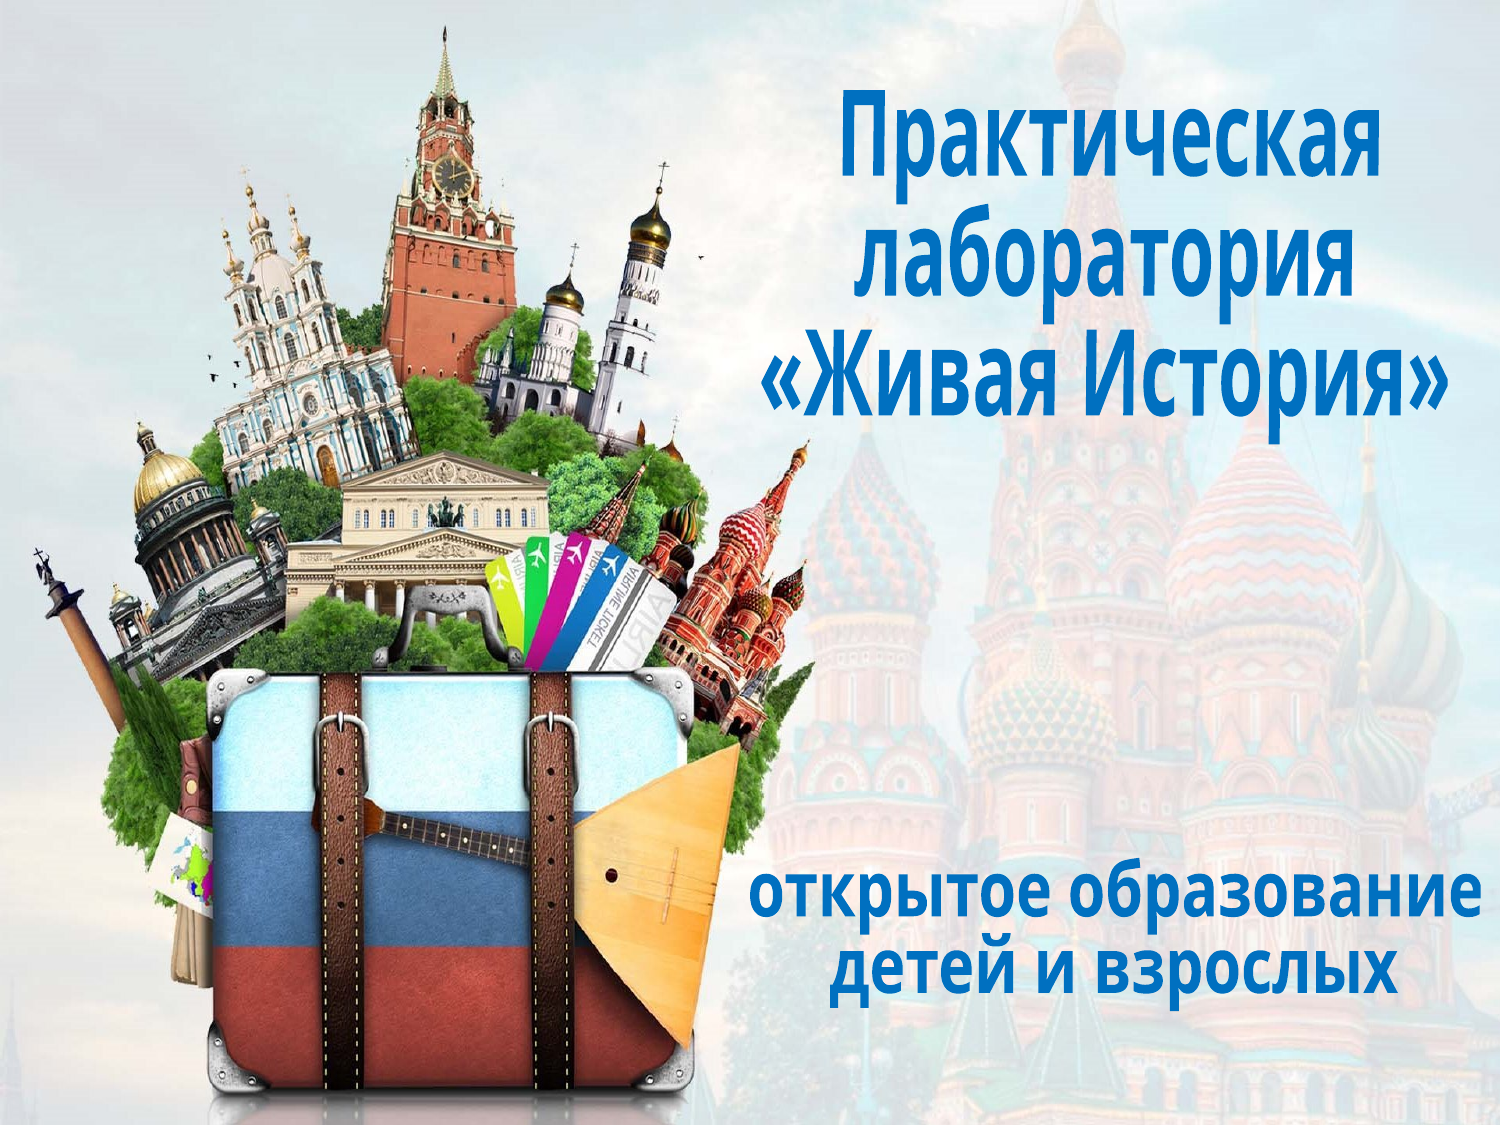

Практическая
лаборатория
«Живая История»
открытое образование
детей и взрослых